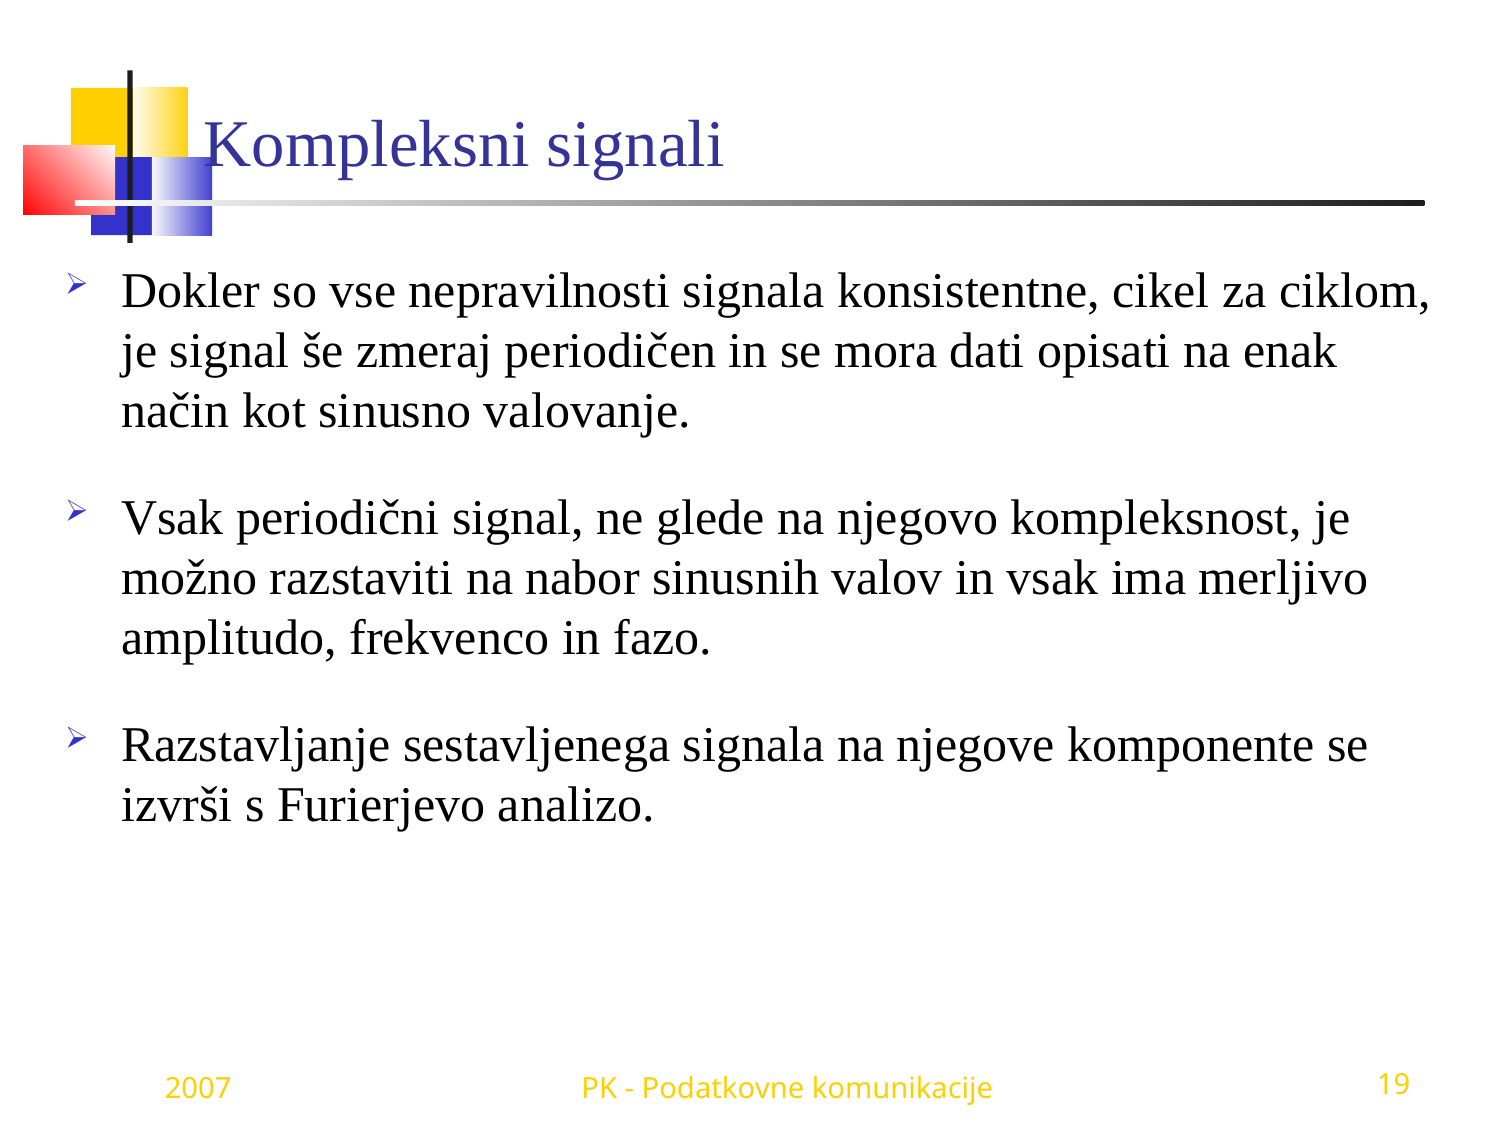

# Kompleksni signali
Dokler so vse nepravilnosti signala konsistentne, cikel za ciklom, je signal še zmeraj periodičen in se mora dati opisati na enak način kot sinusno valovanje.
Vsak periodični signal, ne glede na njegovo kompleksnost, je možno razstaviti na nabor sinusnih valov in vsak ima merljivo amplitudo, frekvenco in fazo.
Razstavljanje sestavljenega signala na njegove komponente se izvrši s Furierjevo analizo.
2007
PK - Podatkovne komunikacije